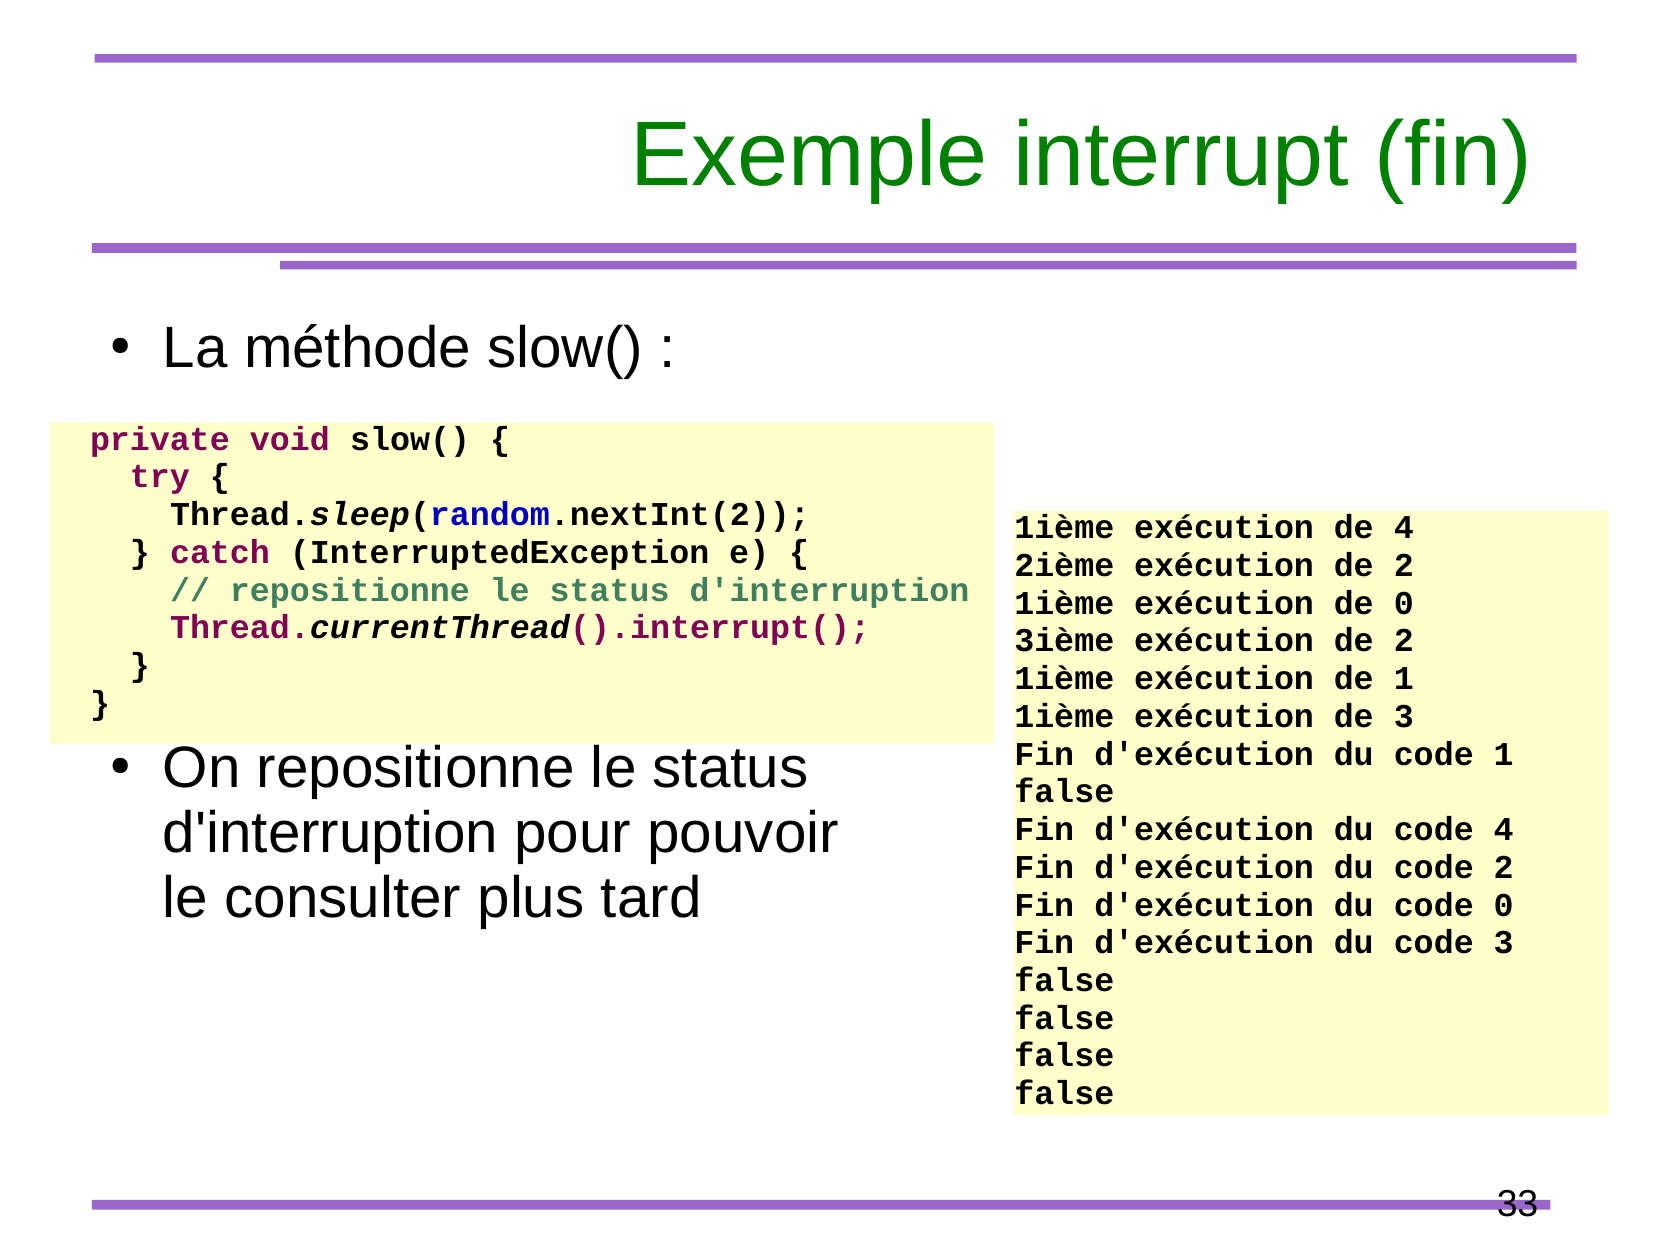

# Exemple interrupt (fin)
La méthode slow() :
On repositionne le status
d'interruption pour pouvoir
le consulter plus tard
 private void slow() {
 try {
 Thread.sleep(random.nextInt(2));
 } catch (InterruptedException e) {
 // repositionne le status d'interruption
 Thread.currentThread().interrupt();
 }
 }
 private final Random random=new Random();
 ...
 }
1ième exécution de 4
2ième exécution de 2
1ième exécution de 0
3ième exécution de 2
1ième exécution de 1
1ième exécution de 3
Fin d'exécution du code 1
false
Fin d'exécution du code 4
Fin d'exécution du code 2
Fin d'exécution du code 0
Fin d'exécution du code 3
false
false
false
false